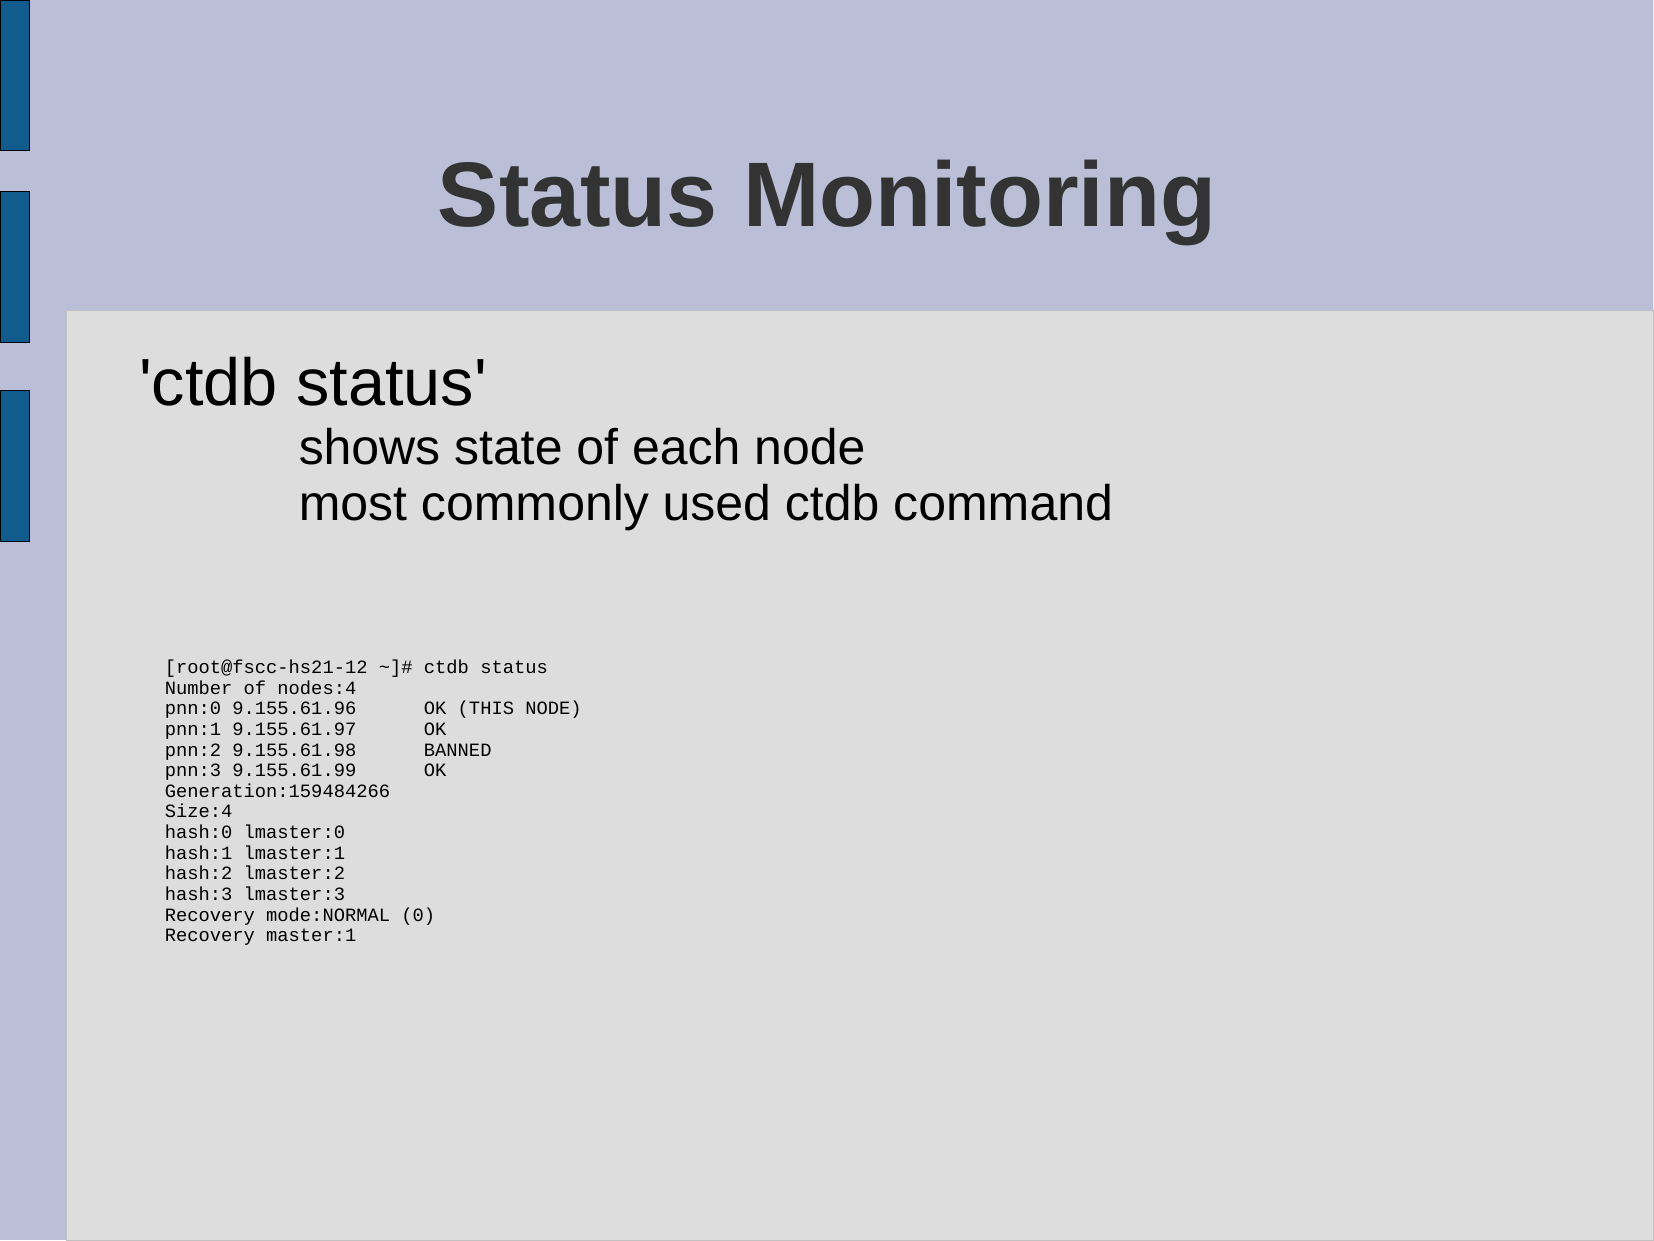

# Status Monitoring
'ctdb status'
shows state of each node
most commonly used ctdb command
[root@fscc-hs21-12 ~]# ctdb status
Number of nodes:4
pnn:0 9.155.61.96 OK (THIS NODE)
pnn:1 9.155.61.97 OK
pnn:2 9.155.61.98 BANNED
pnn:3 9.155.61.99 OK
Generation:159484266
Size:4
hash:0 lmaster:0
hash:1 lmaster:1
hash:2 lmaster:2
hash:3 lmaster:3
Recovery mode:NORMAL (0)
Recovery master:1